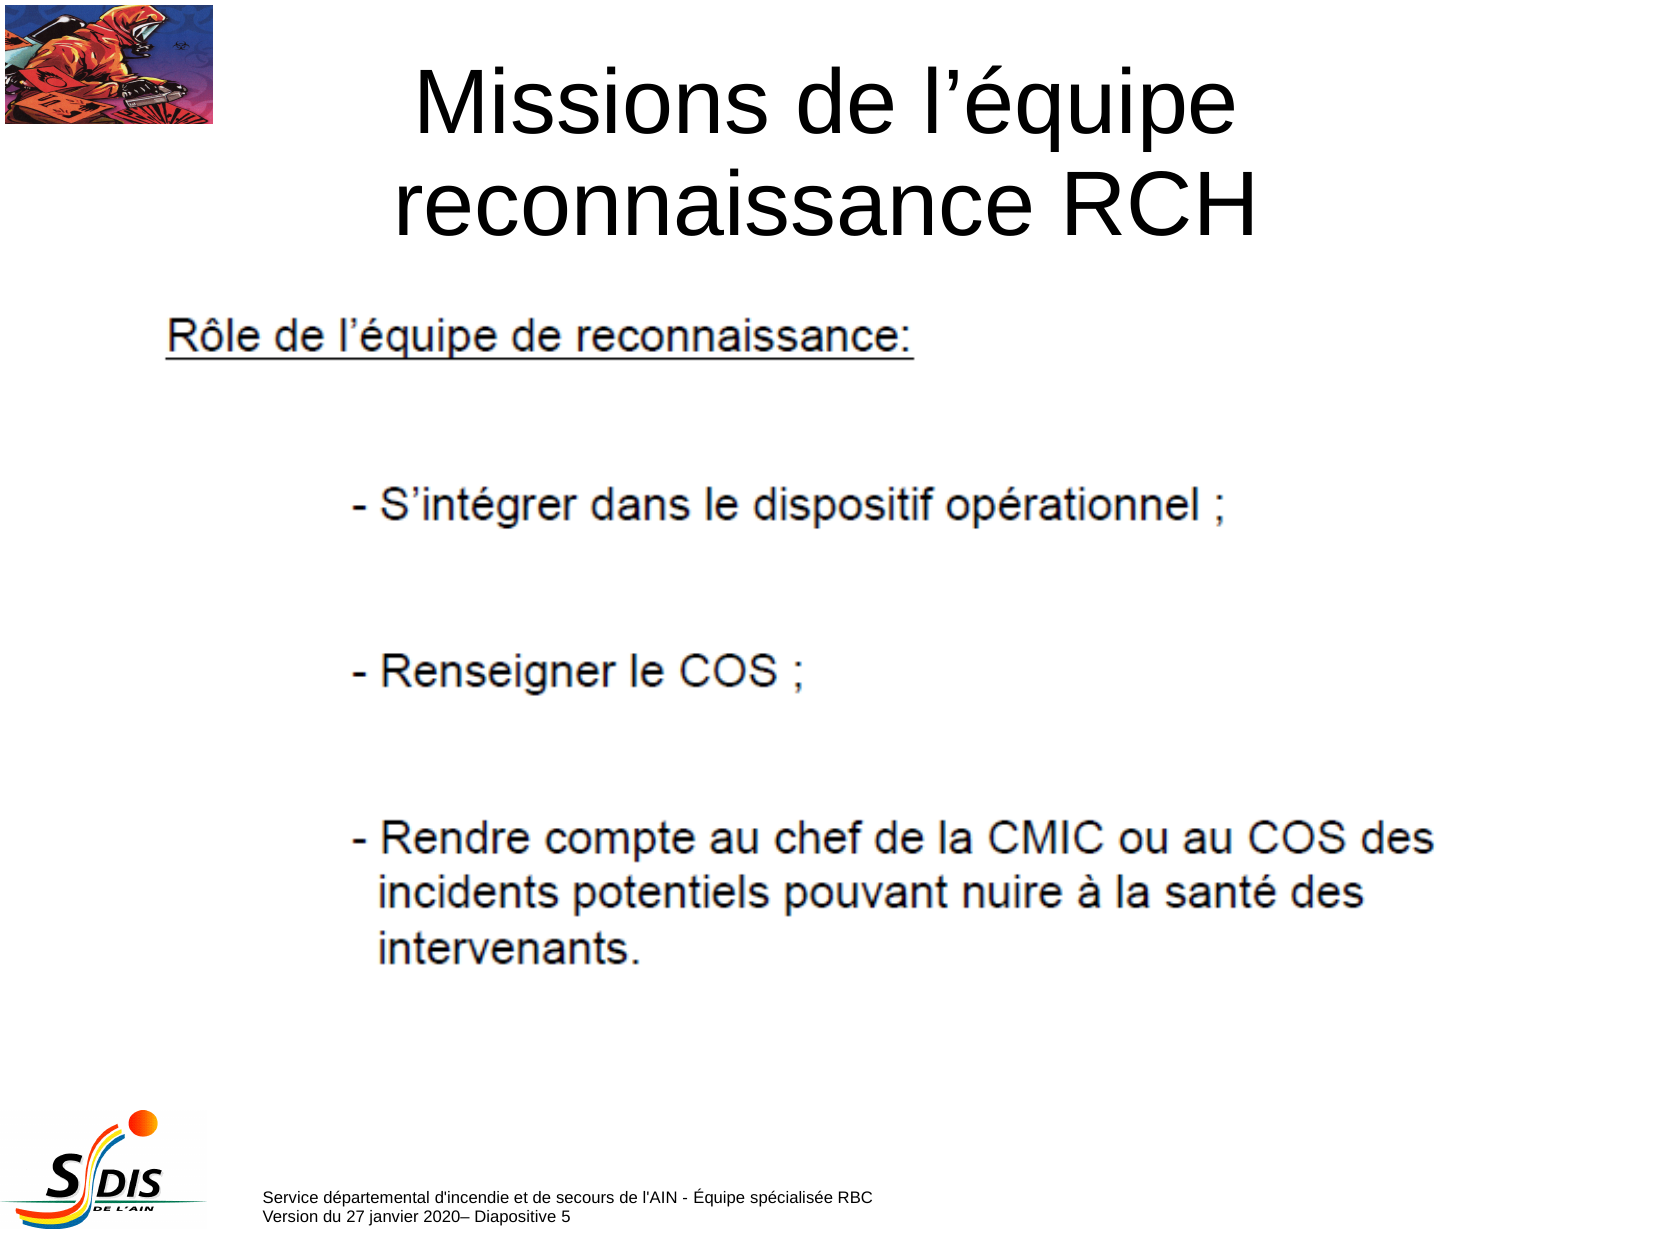

# Missions de l’équipe reconnaissance RCH
1